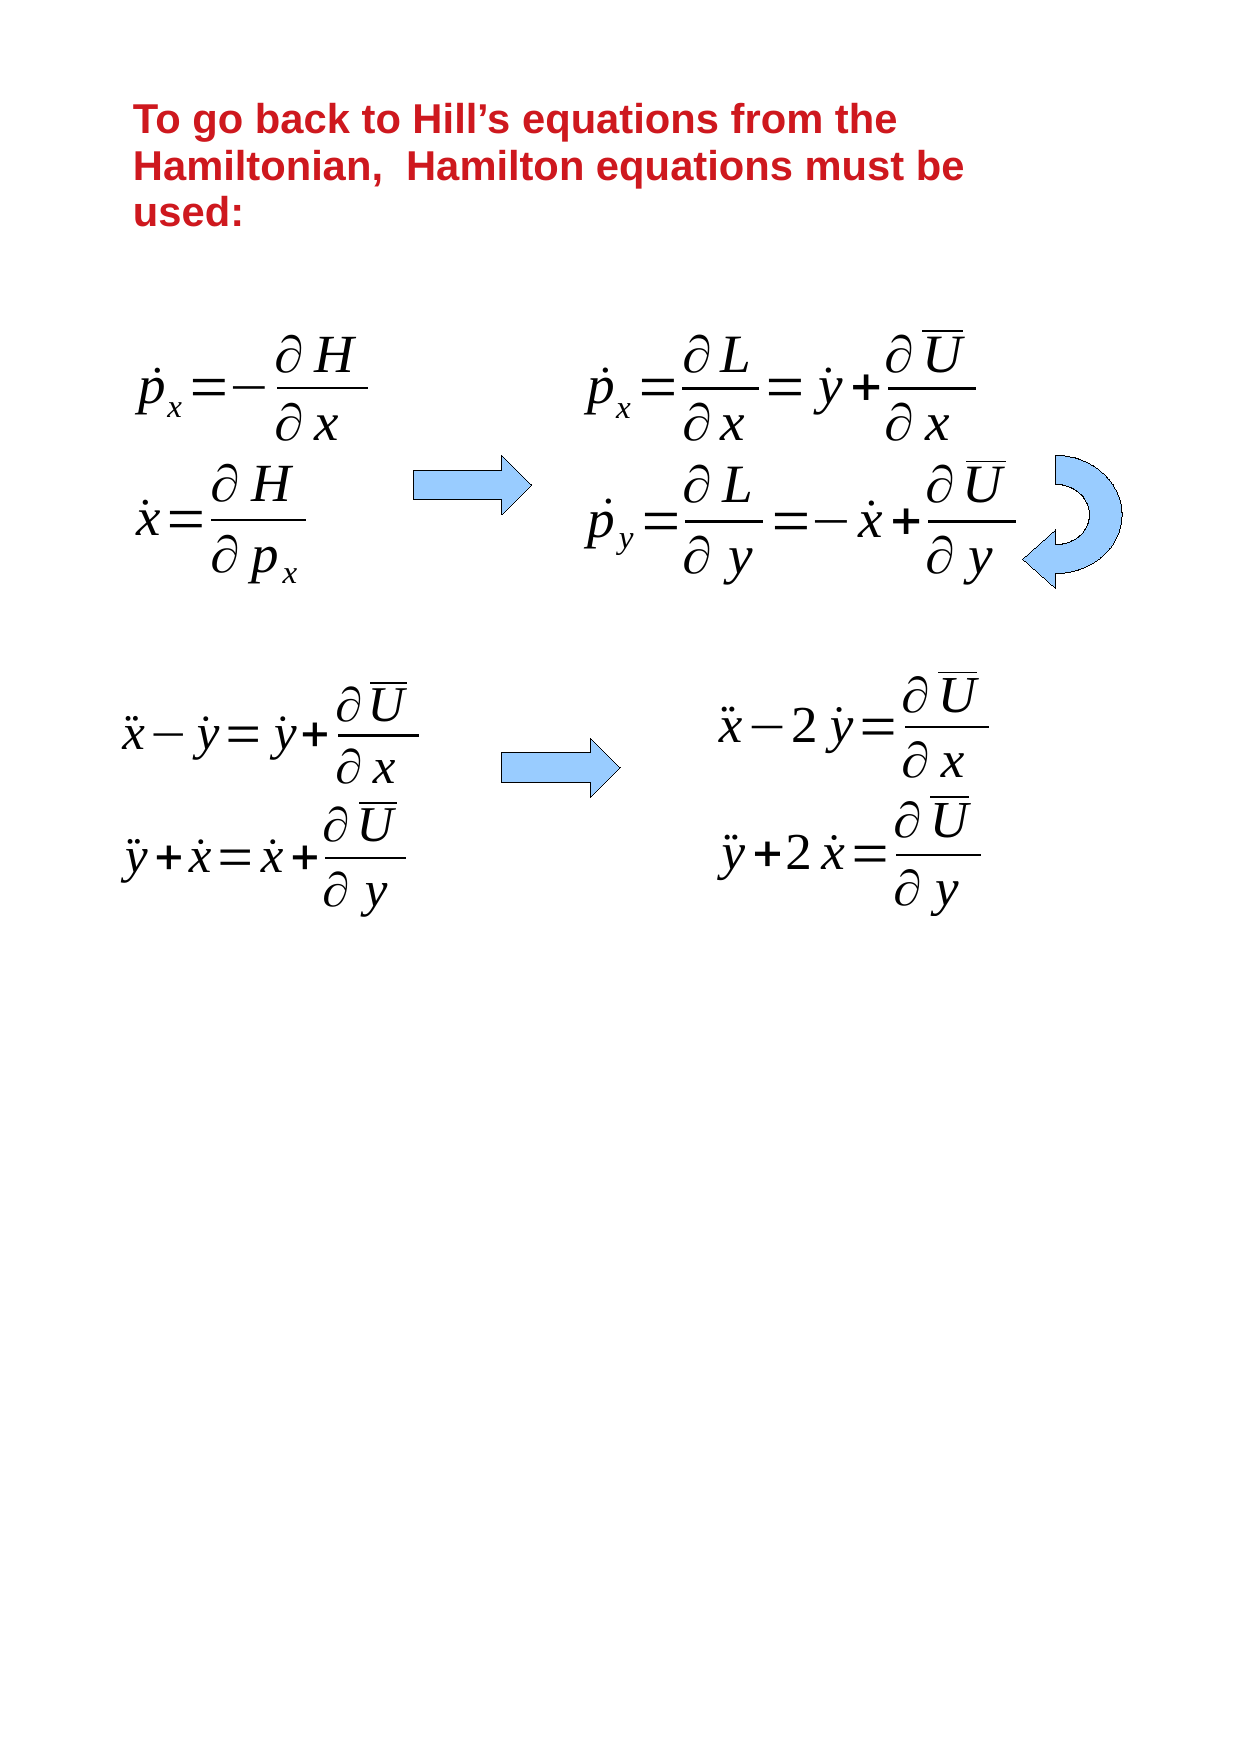

To go back to Hill’s equations from the Hamiltonian, Hamilton equations must be used: